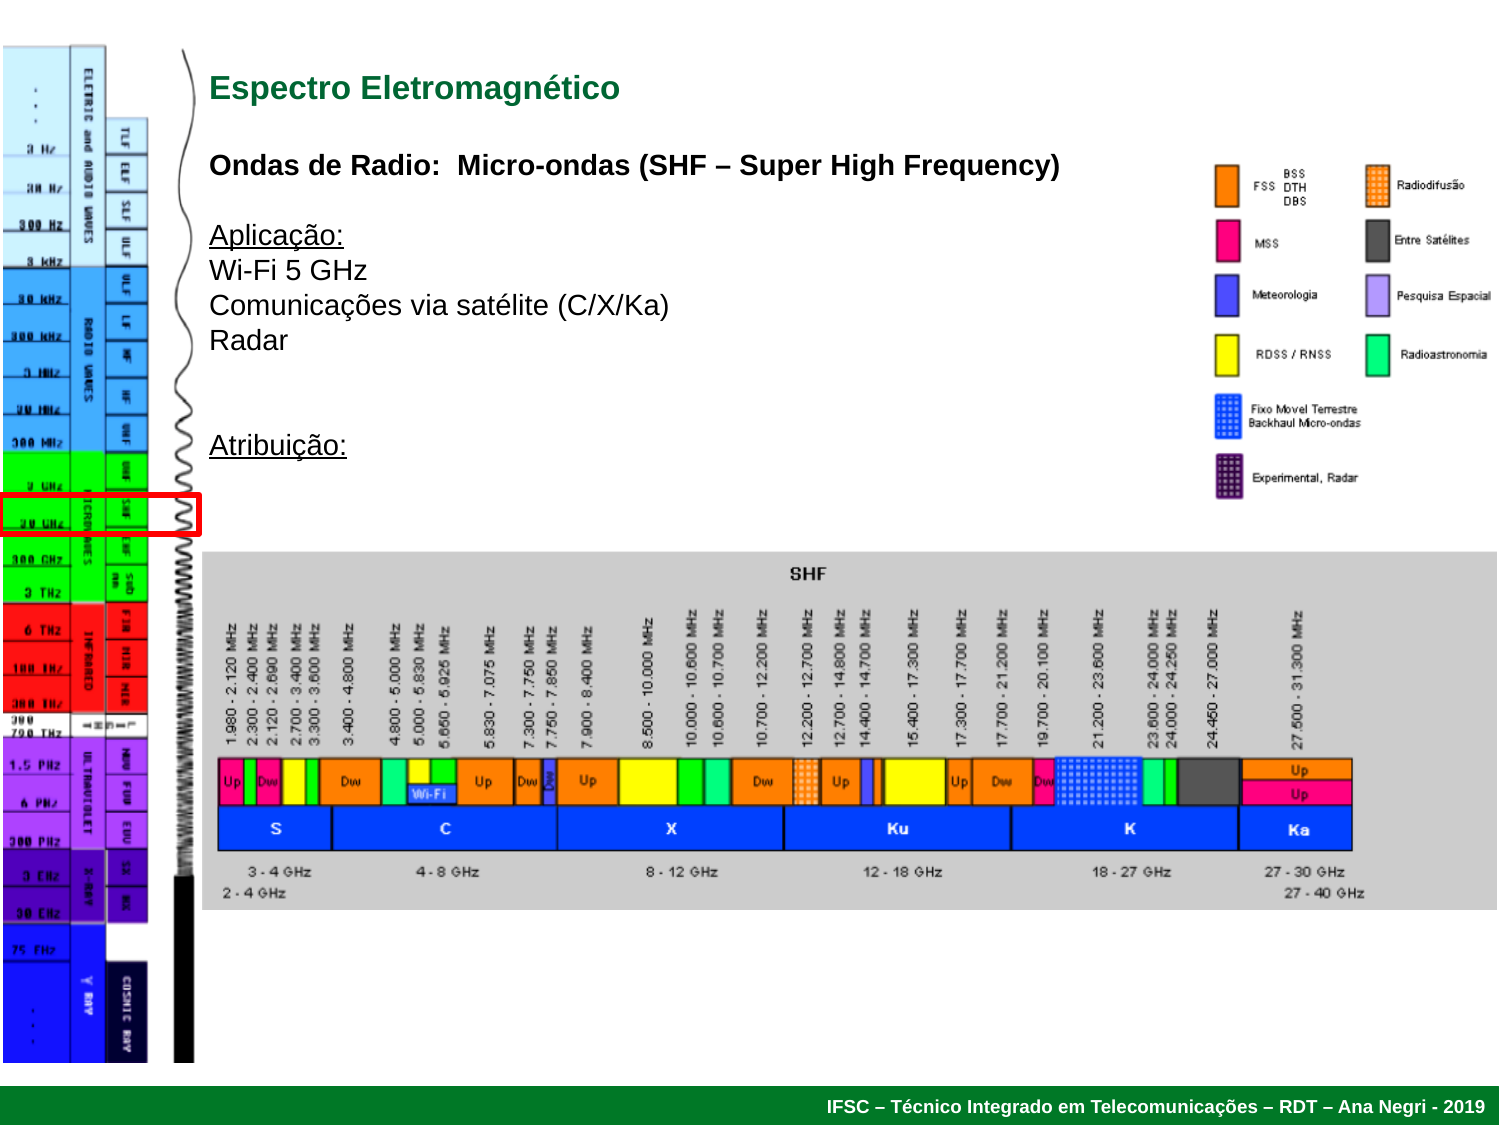

Espectro Eletromagnético
Ondas de Radio: Micro-ondas (SHF – Super High Frequency)
Aplicação:
Wi-Fi 5 GHz
Comunicações via satélite (C/X/Ka)
Radar
Atribuição:
ção
IFSC – Técnico Integrado em Telecomunicações – RDT – Ana Negri - 2019